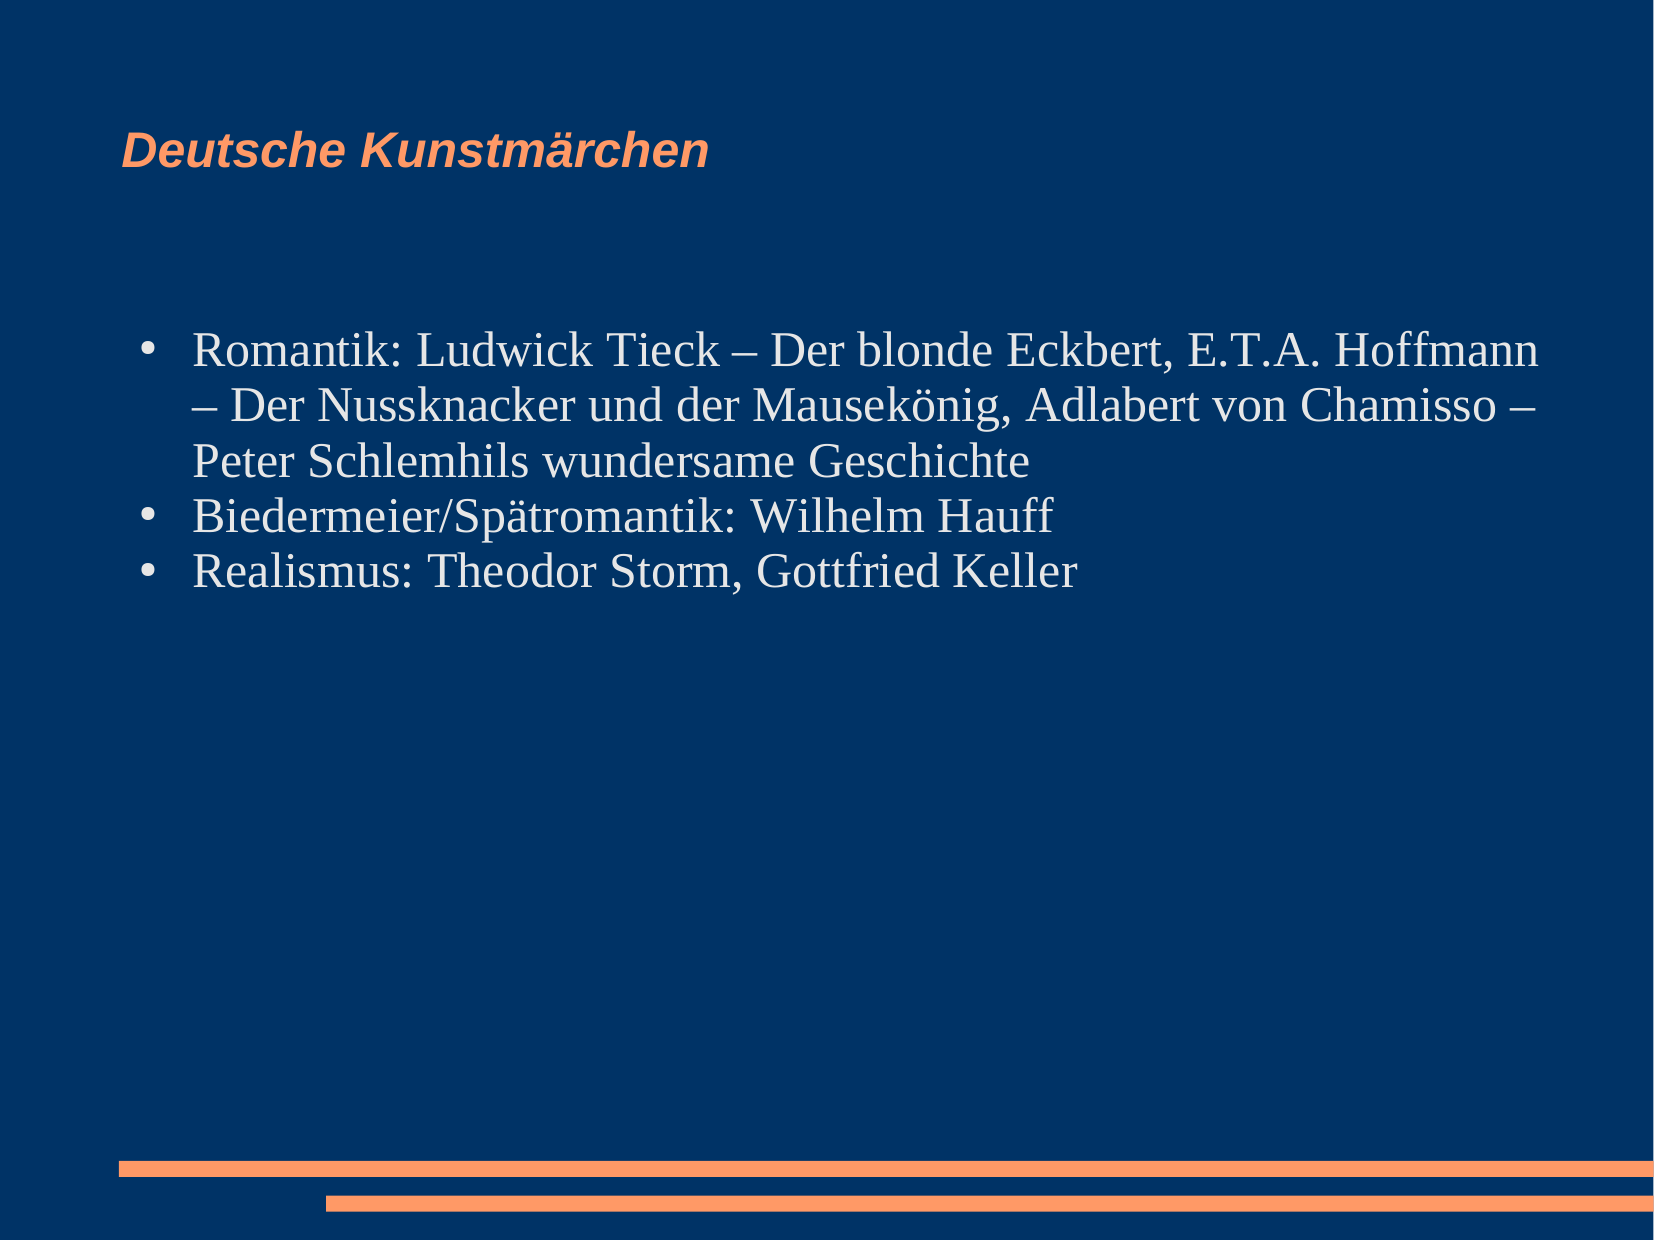

# Deutsche Kunstmärchen
Romantik: Ludwick Tieck – Der blonde Eckbert, E.T.A. Hoffmann – Der Nussknacker und der Mausekönig, Adlabert von Chamisso – Peter Schlemhils wundersame Geschichte
Biedermeier/Spätromantik: Wilhelm Hauff
Realismus: Theodor Storm, Gottfried Keller